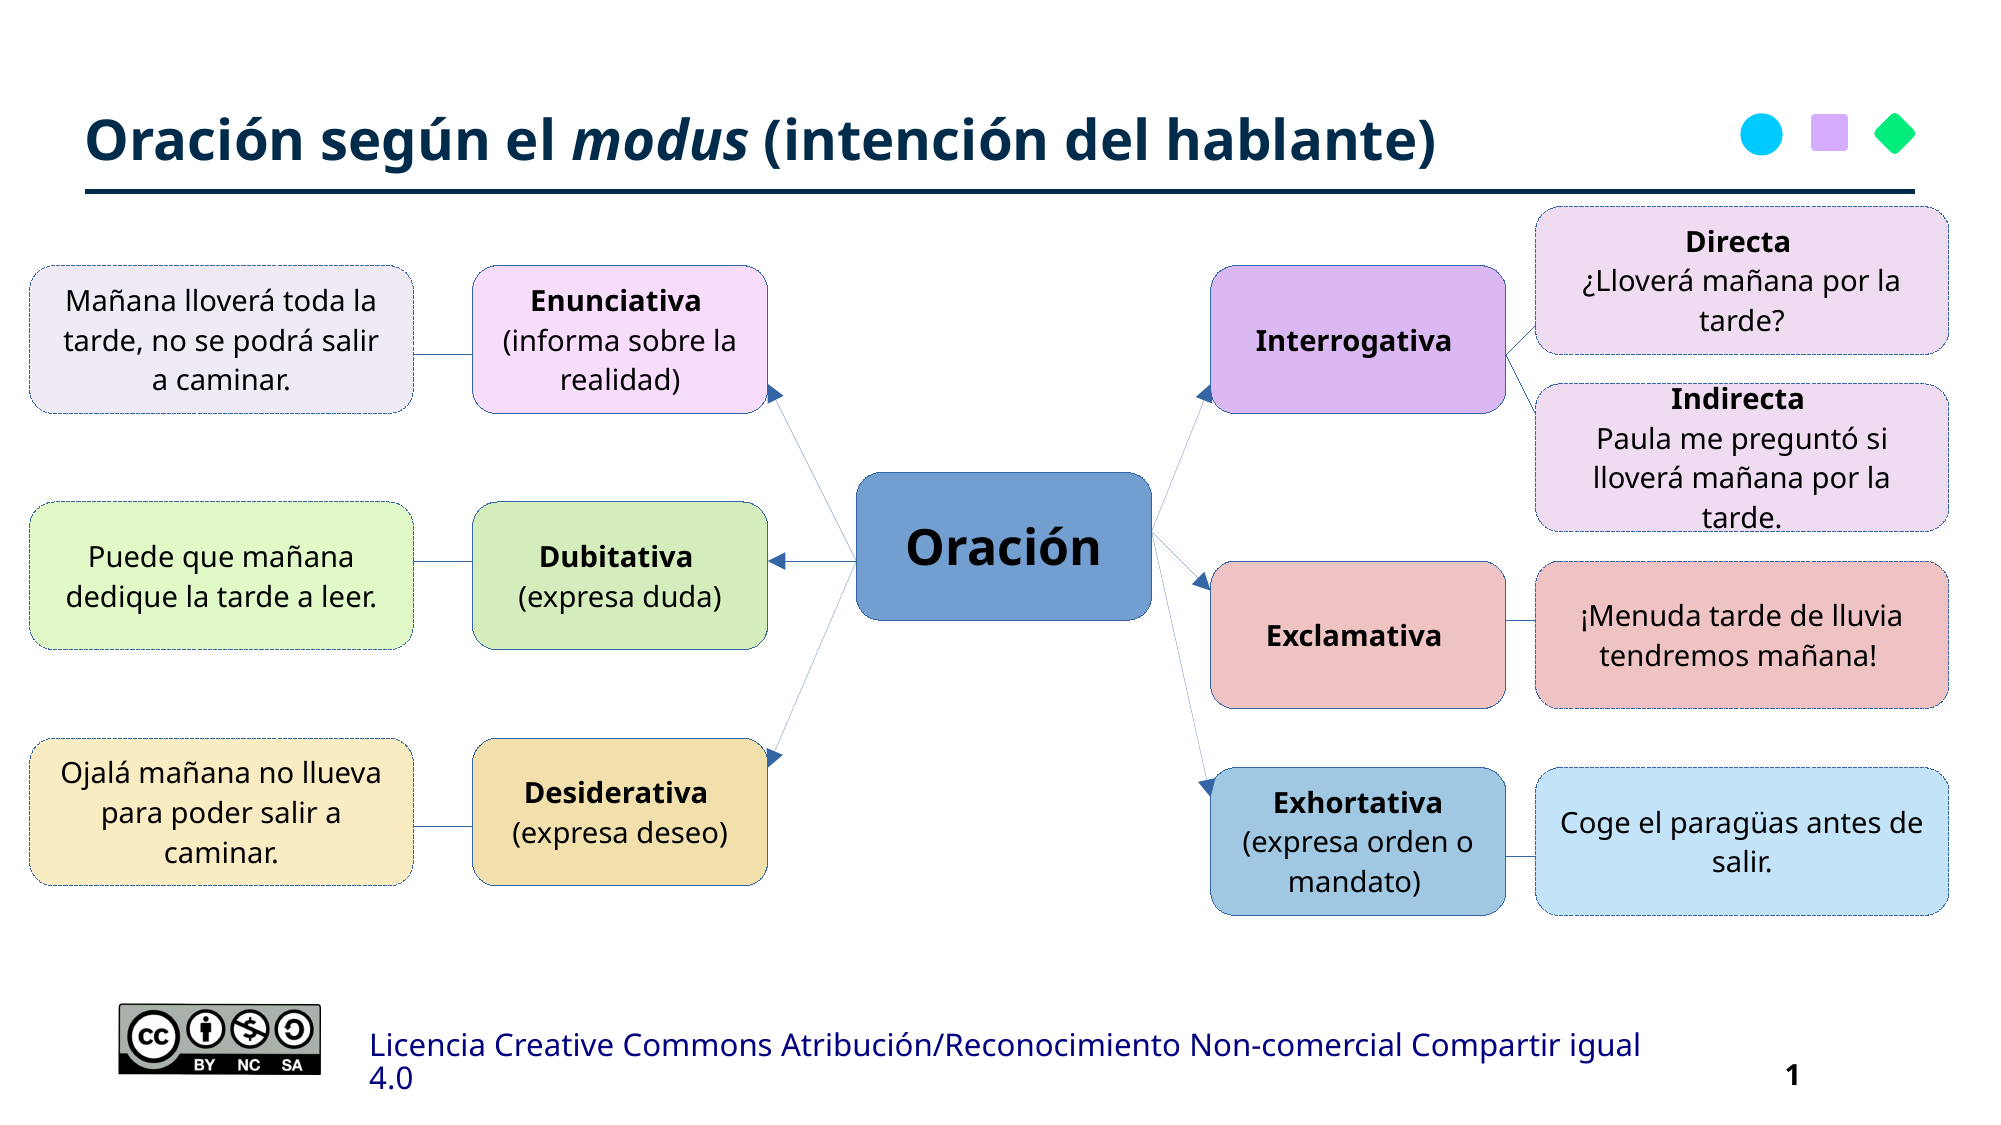

# Oración según el modus (intención del hablante)
Directa
¿Lloverá mañana por la tarde?
Mañana lloverá toda la tarde, no se podrá salir a caminar.
Enunciativa
(informa sobre la realidad)
Interrogativa
Indirecta
Paula me preguntó si lloverá mañana por la tarde.
Oración
Puede que mañana dedique la tarde a leer.
Dubitativa
(expresa duda)
Exclamativa
Exclamativa
¡Menuda tarde de lluvia tendremos mañana!
Ojalá mañana no llueva para poder salir a caminar.
Desiderativa
(expresa deseo)
Exhortativa
(expresa orden o mandato)
Coge el paragüas antes de salir.
Licencia Creative Commons Atribución/Reconocimiento Non-comercial Compartir igual 4.0